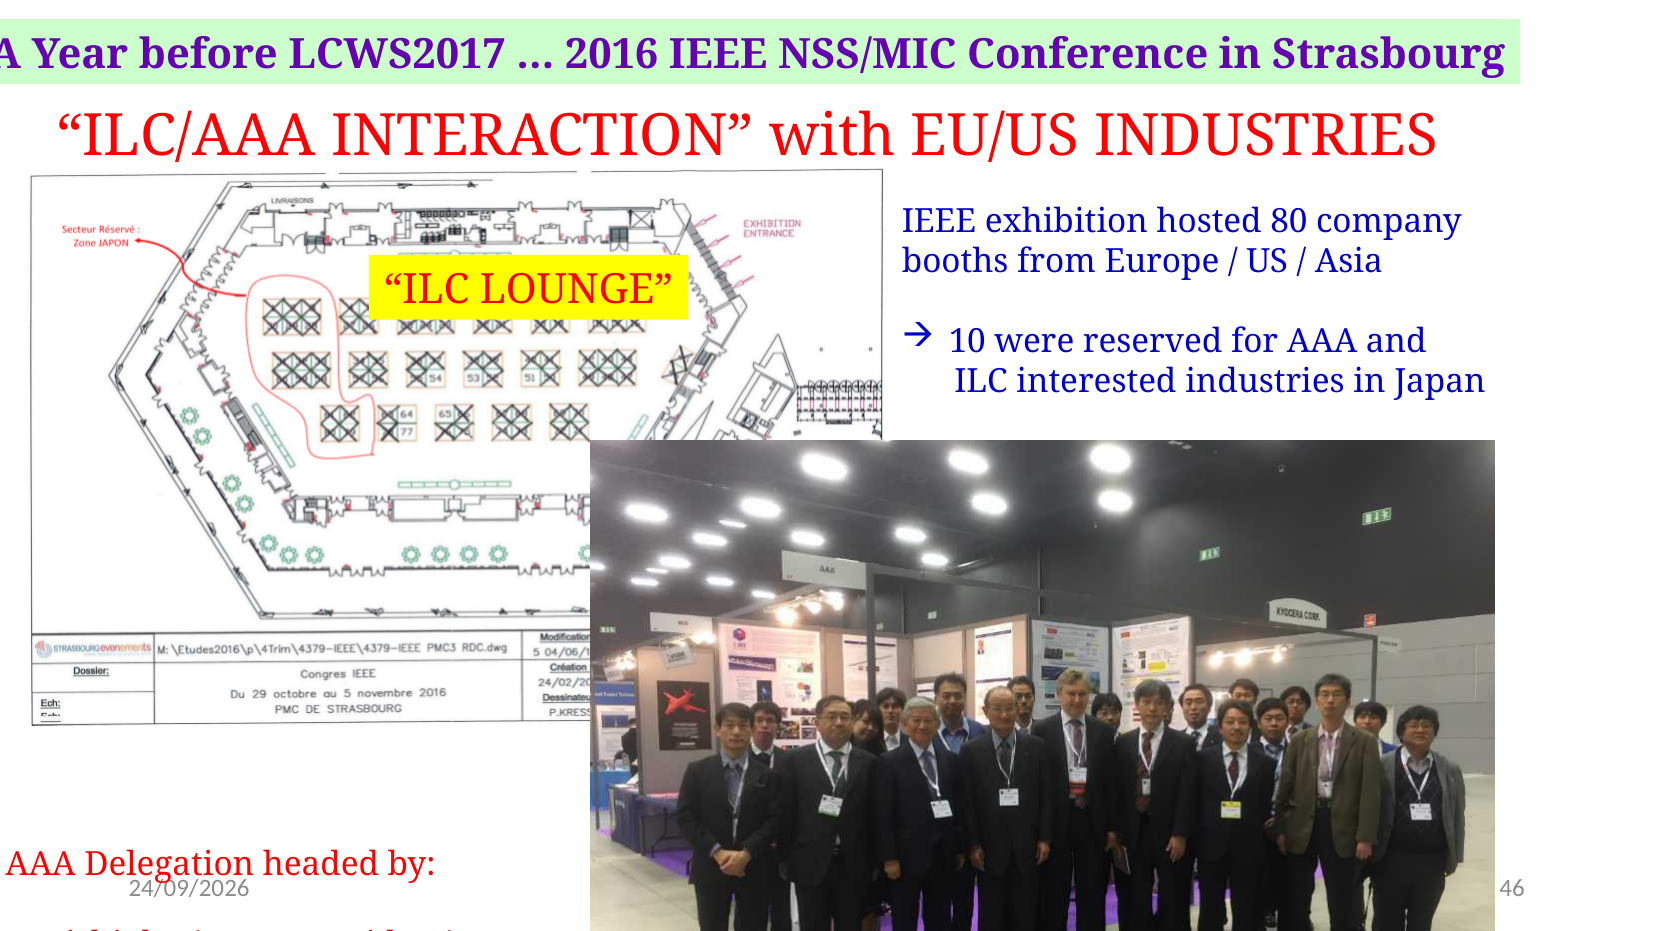

A Year before LCWS2017 … 2016 IEEE NSS/MIC Conference in Strasbourg
“ILC/AAA INTERACTION” with EU/US INDUSTRIES
IEEE exhibition hosted 80 company
booths from Europe / US / Asia
10 were reserved for AAA and
 ILC interested industries in Japan
“ILC LOUNGE”
AAA Delegation headed by:
T. Nishioka (AAA Preseident)
M. Matsuoka (AAA Secretary General)
et si l'ILC est décidé | Congrès LLR | Guidel, Morbihan
46